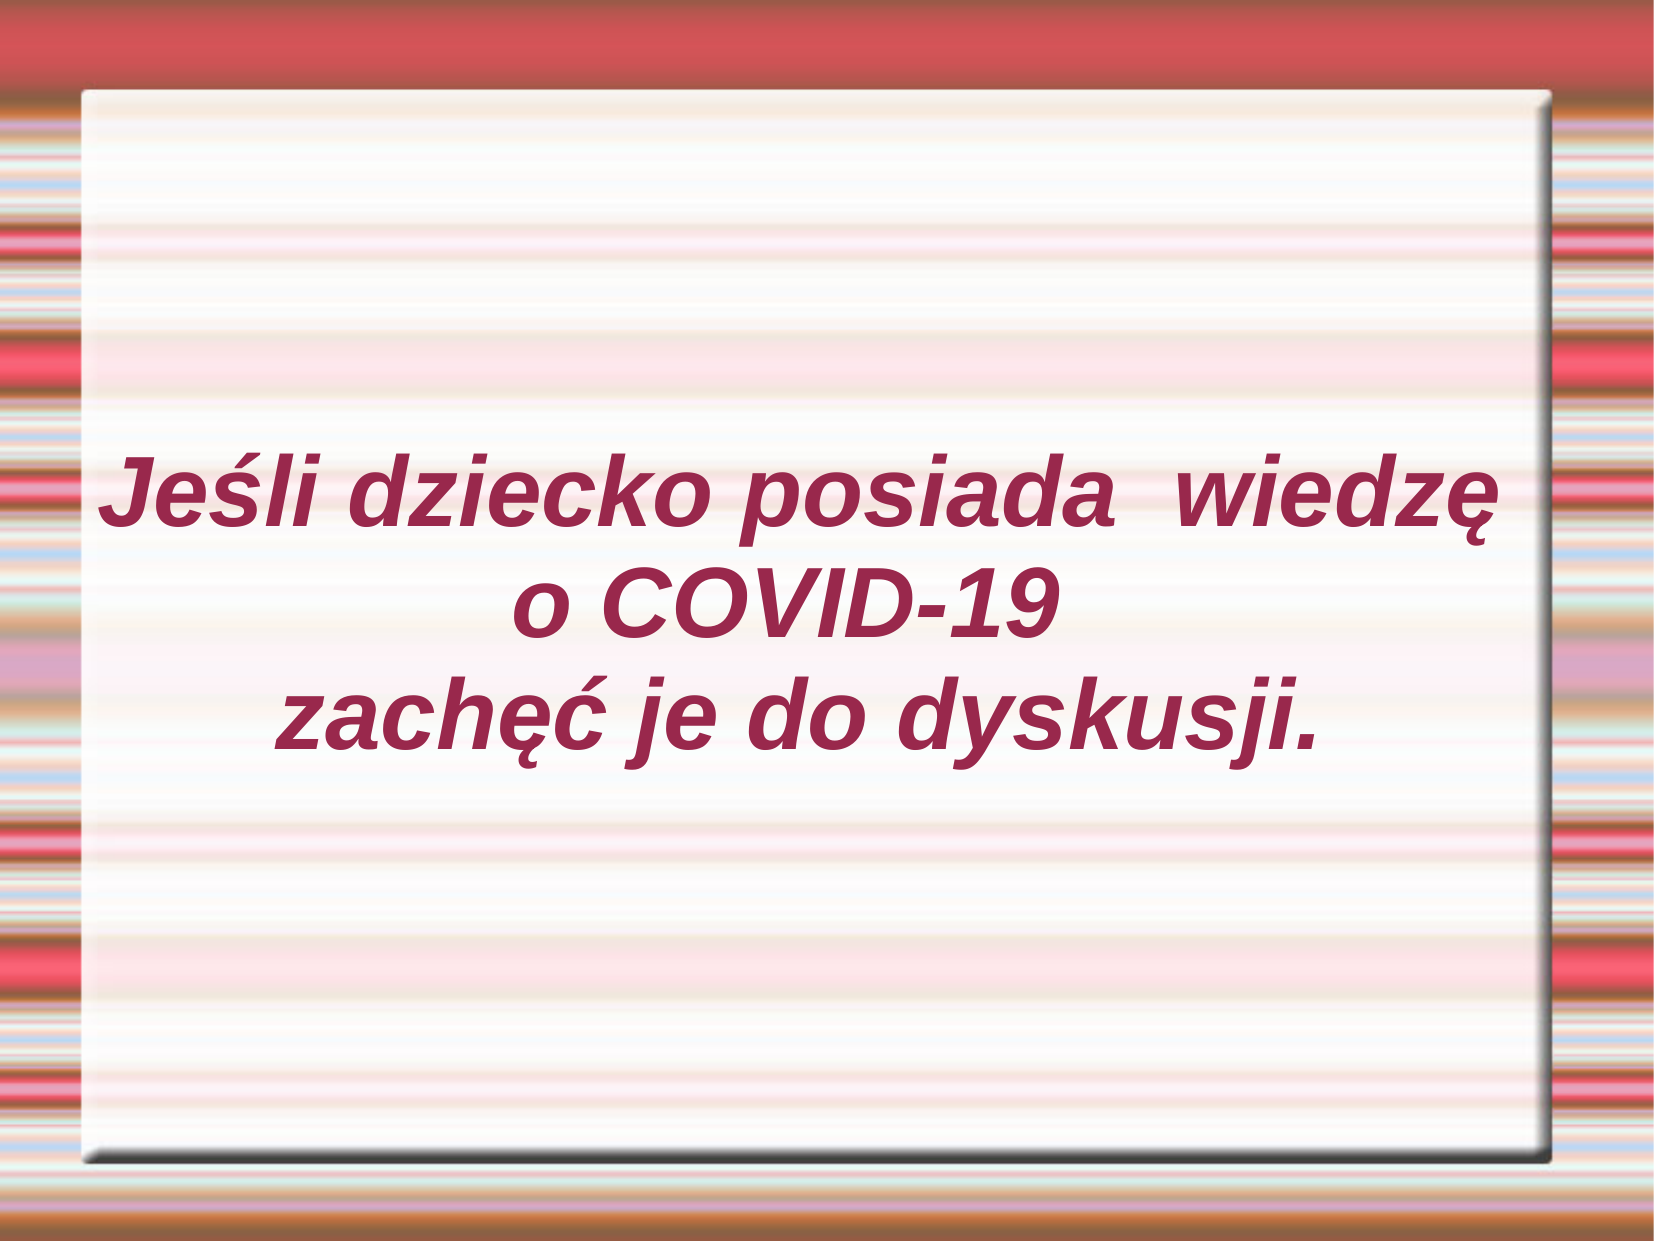

# Jeśli dziecko posiada wiedzę o COVID-19 zachęć je do dyskusji.